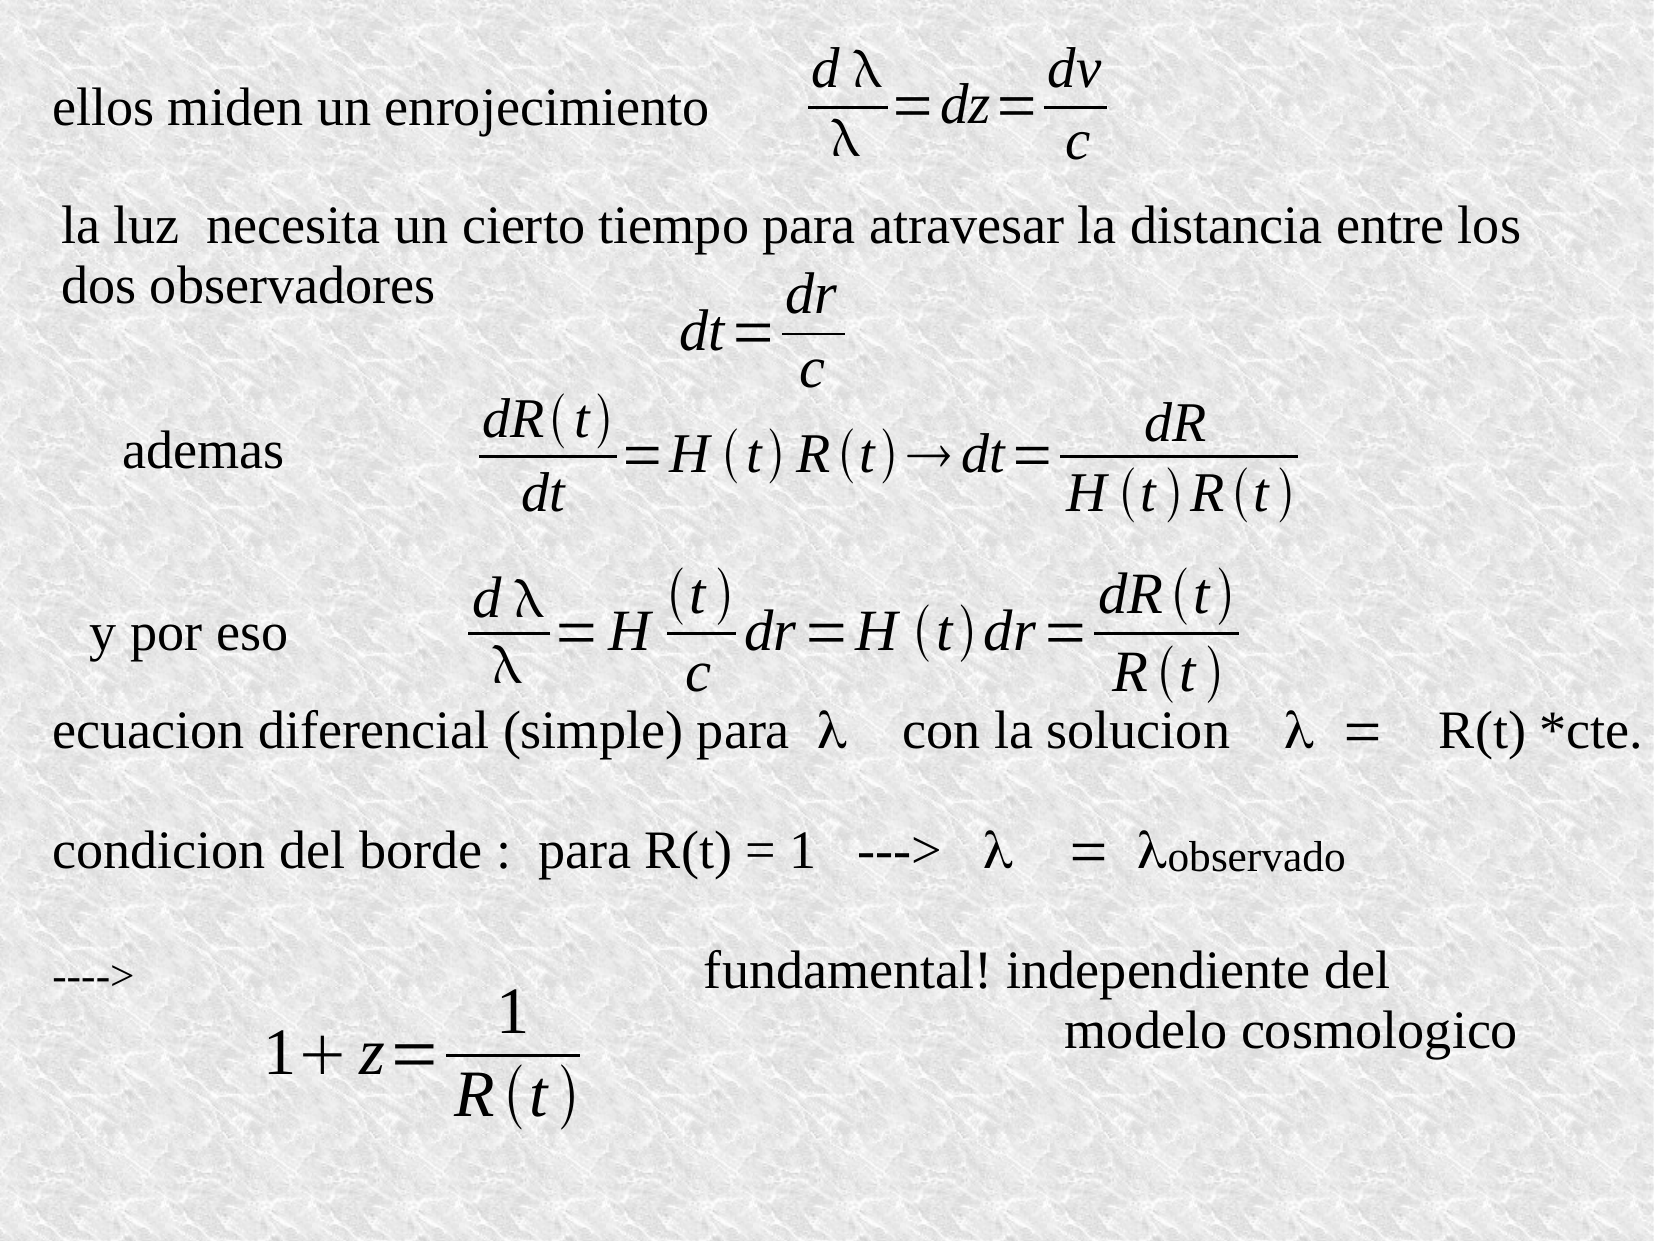

ellos miden un enrojecimiento
la luz necesita un cierto tiempo para atravesar la distancia entre los
dos observadores
ademas
y por eso
ecuacion diferencial (simple) para  con la solucion  = R(t) *cte.
condicion del borde : para R(t) = 1 --->  = observado
----> fundamental! independiente del
 modelo cosmologico